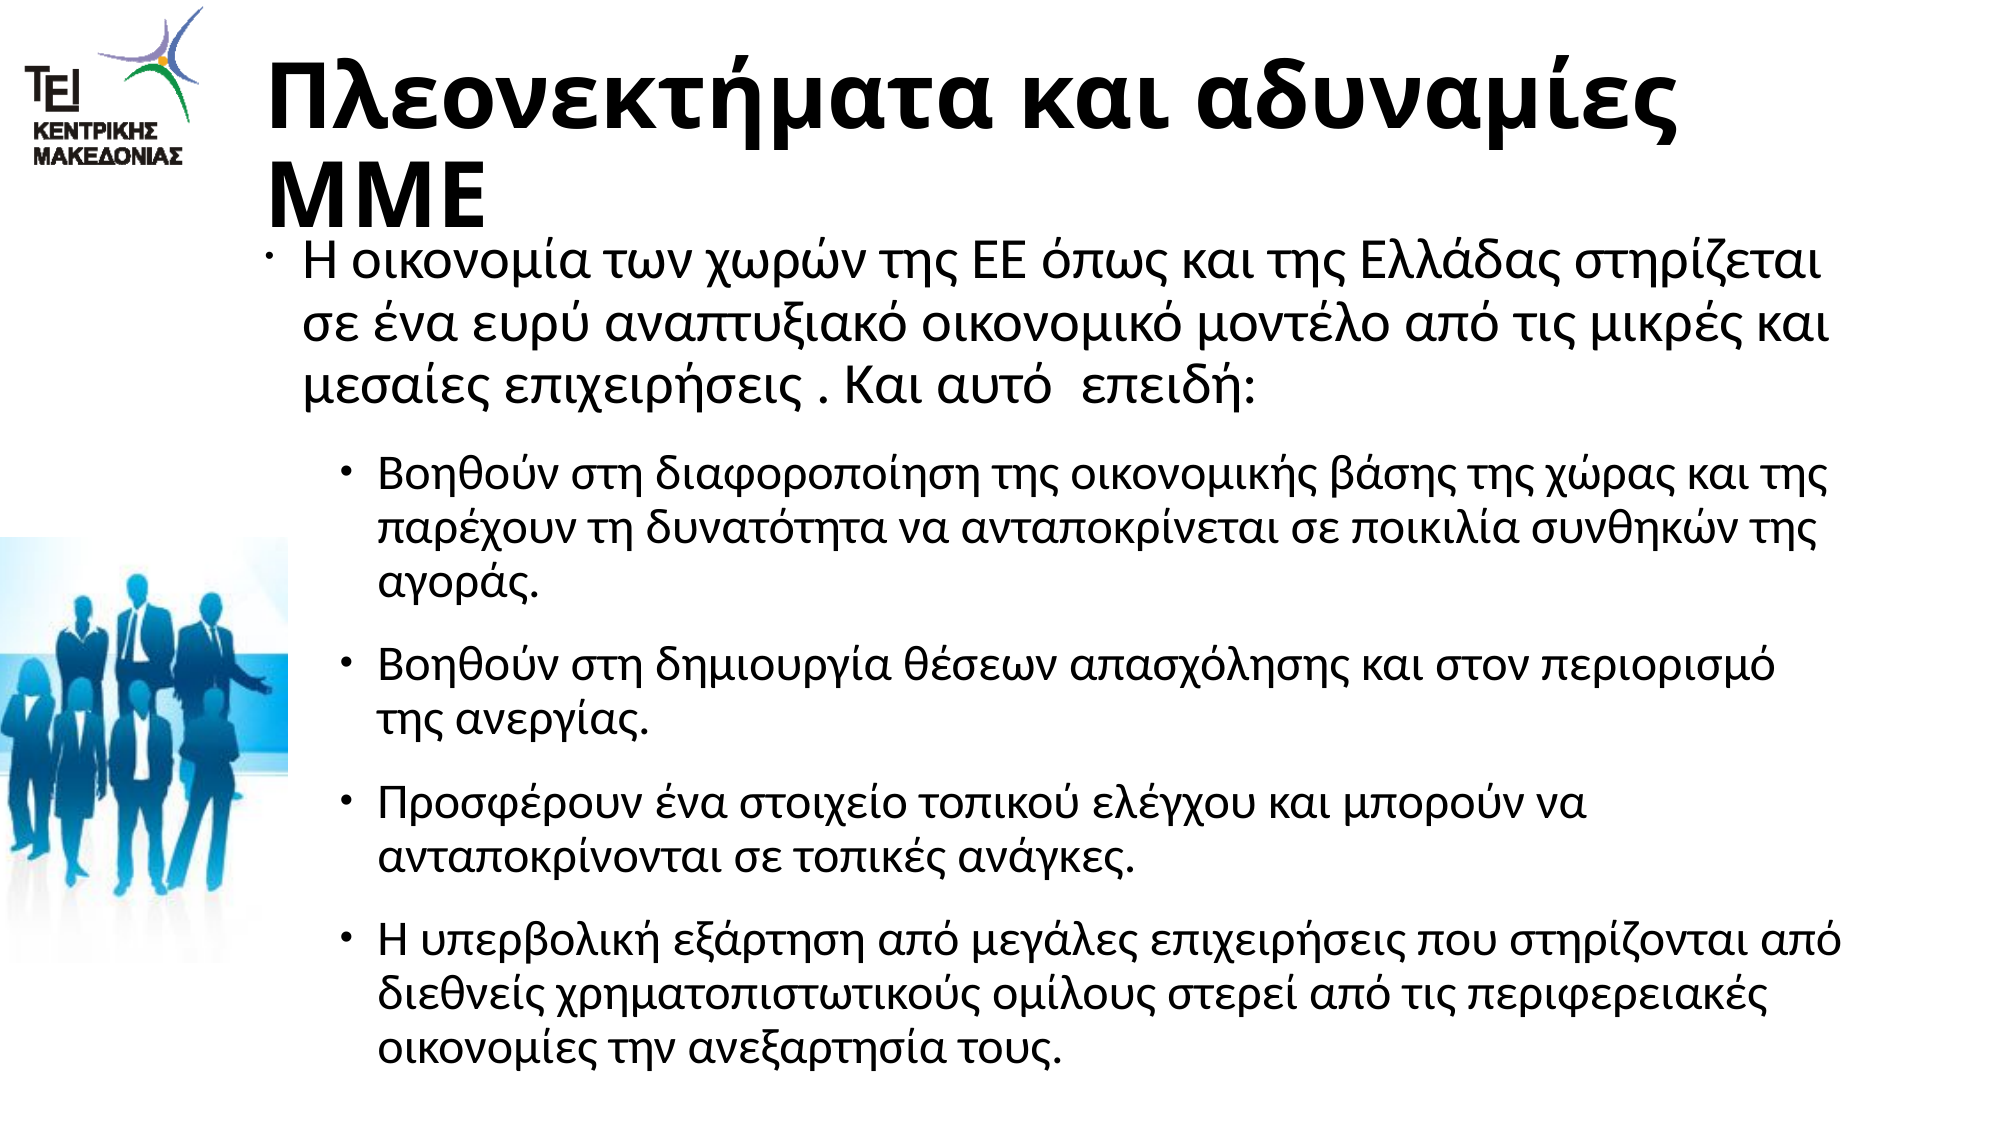

# Πλεονεκτήματα και αδυναμίες ΜΜΕ
Η οικονομία των χωρών της ΕΕ όπως και της Ελλάδας στηρίζεται σε ένα ευρύ αναπτυξιακό οικονομικό μοντέλο από τις μικρές και μεσαίες επιχειρήσεις . Και αυτό επειδή:
Βοηθούν στη διαφοροποίηση της οικονομικής βάσης της χώρας και της παρέχουν τη δυνατότητα να ανταποκρίνεται σε ποικιλία συνθηκών της αγοράς.
Βοηθούν στη δημιουργία θέσεων απασχόλησης και στον περιορισμό της ανεργίας.
Προσφέρουν ένα στοιχείο τοπικού ελέγχου και μπορούν να ανταποκρίνονται σε τοπικές ανάγκες.
Η υπερβολική εξάρτηση από μεγάλες επιχειρήσεις που στηρίζονται από διεθνείς χρηματοπιστωτικούς ομίλους στερεί από τις περιφερειακές οικονομίες την ανεξαρτησία τους.